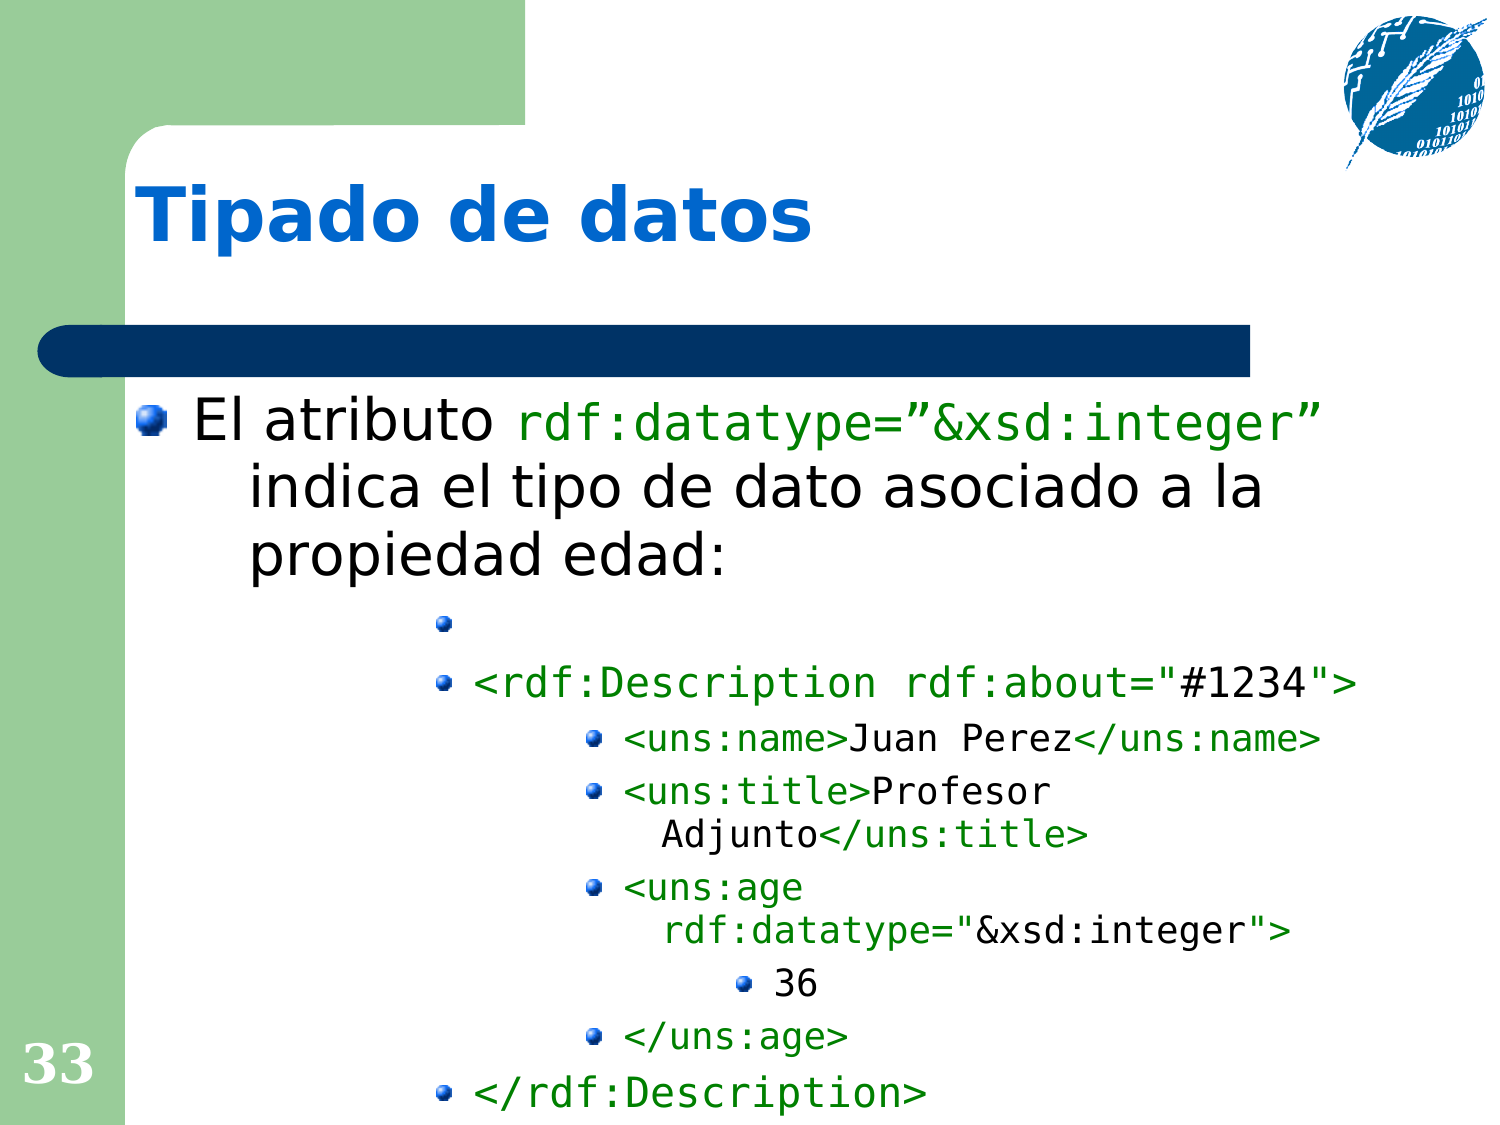

# Tipado de datos
El atributo rdf:datatype=”&xsd:integer” indica el tipo de dato asociado a la propiedad edad:
<rdf:Description rdf:about="#1234">
<uns:name>Juan Perez</uns:name>
<uns:title>Profesor Adjunto</uns:title>
<uns:age rdf:datatype="&xsd:integer">
36
</uns:age>
</rdf:Description>
33